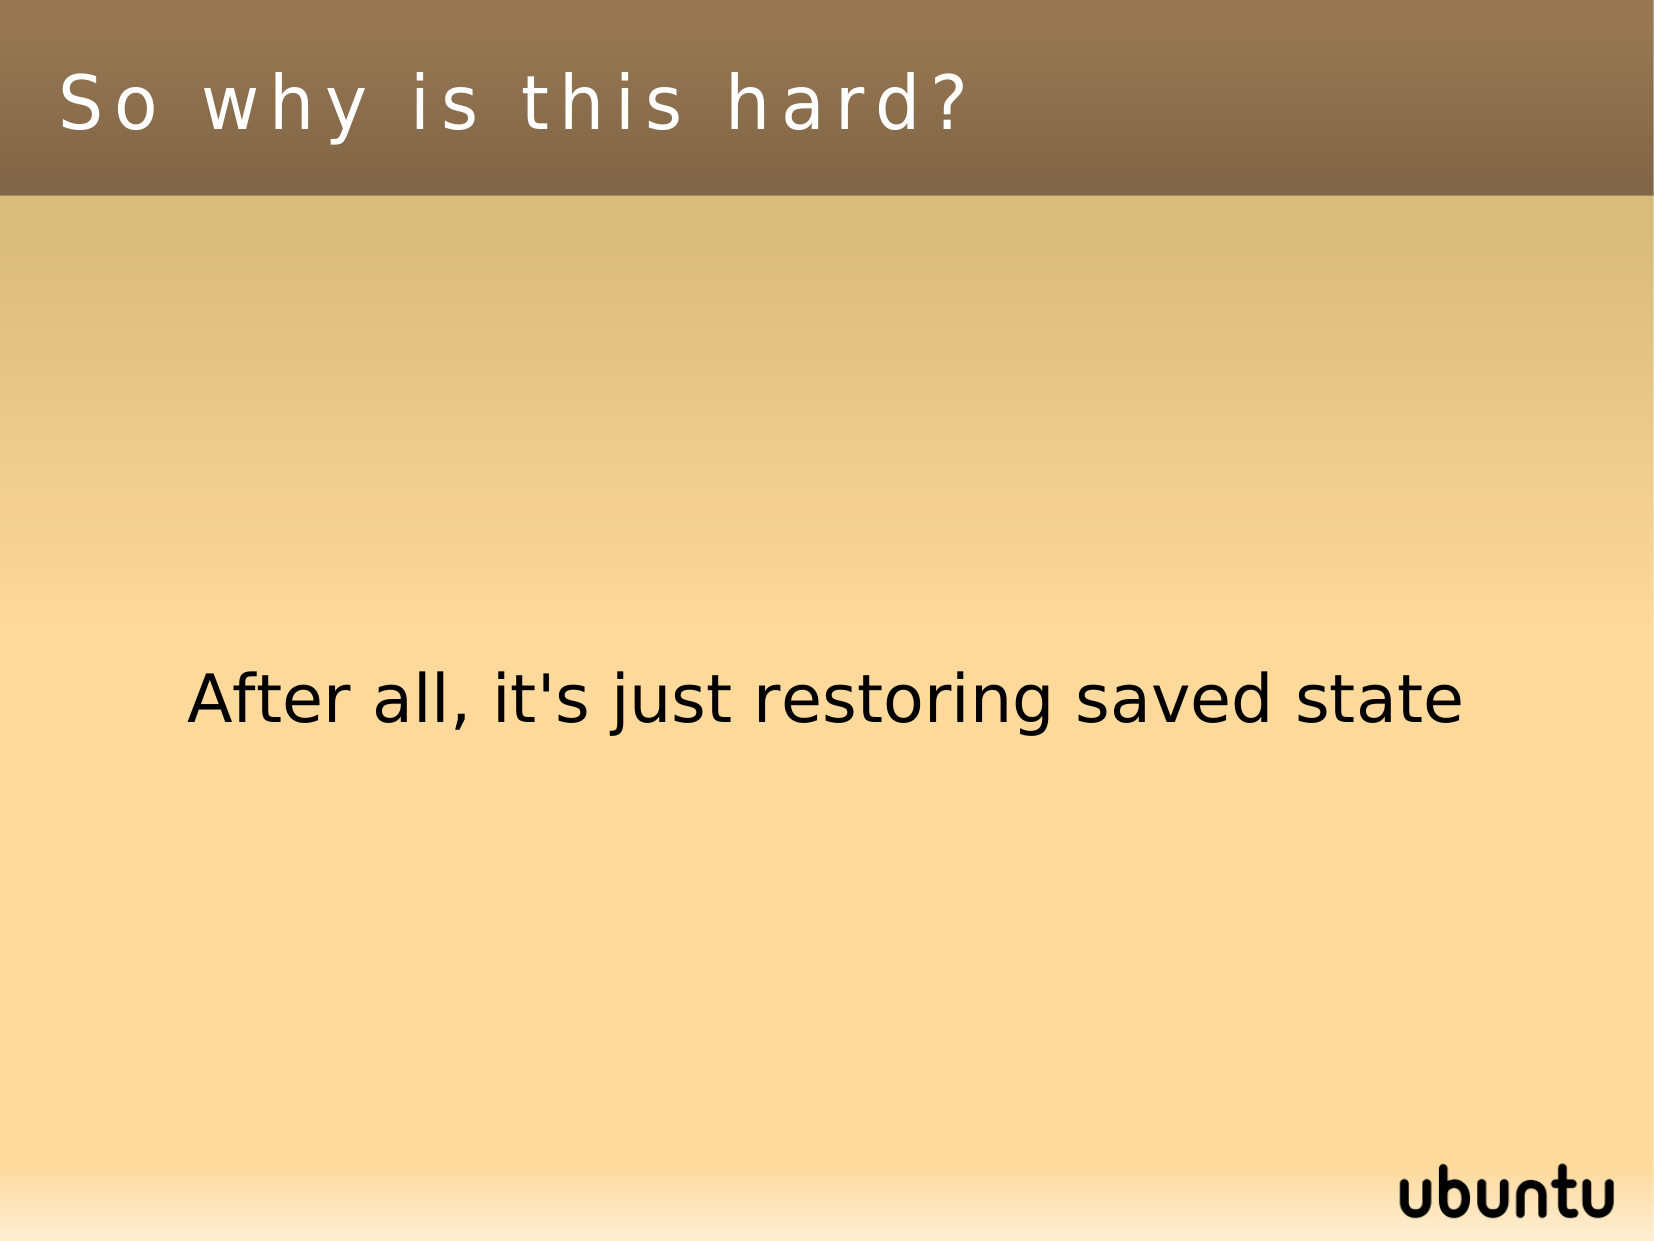

# So why is this hard?
After all, it's just restoring saved state